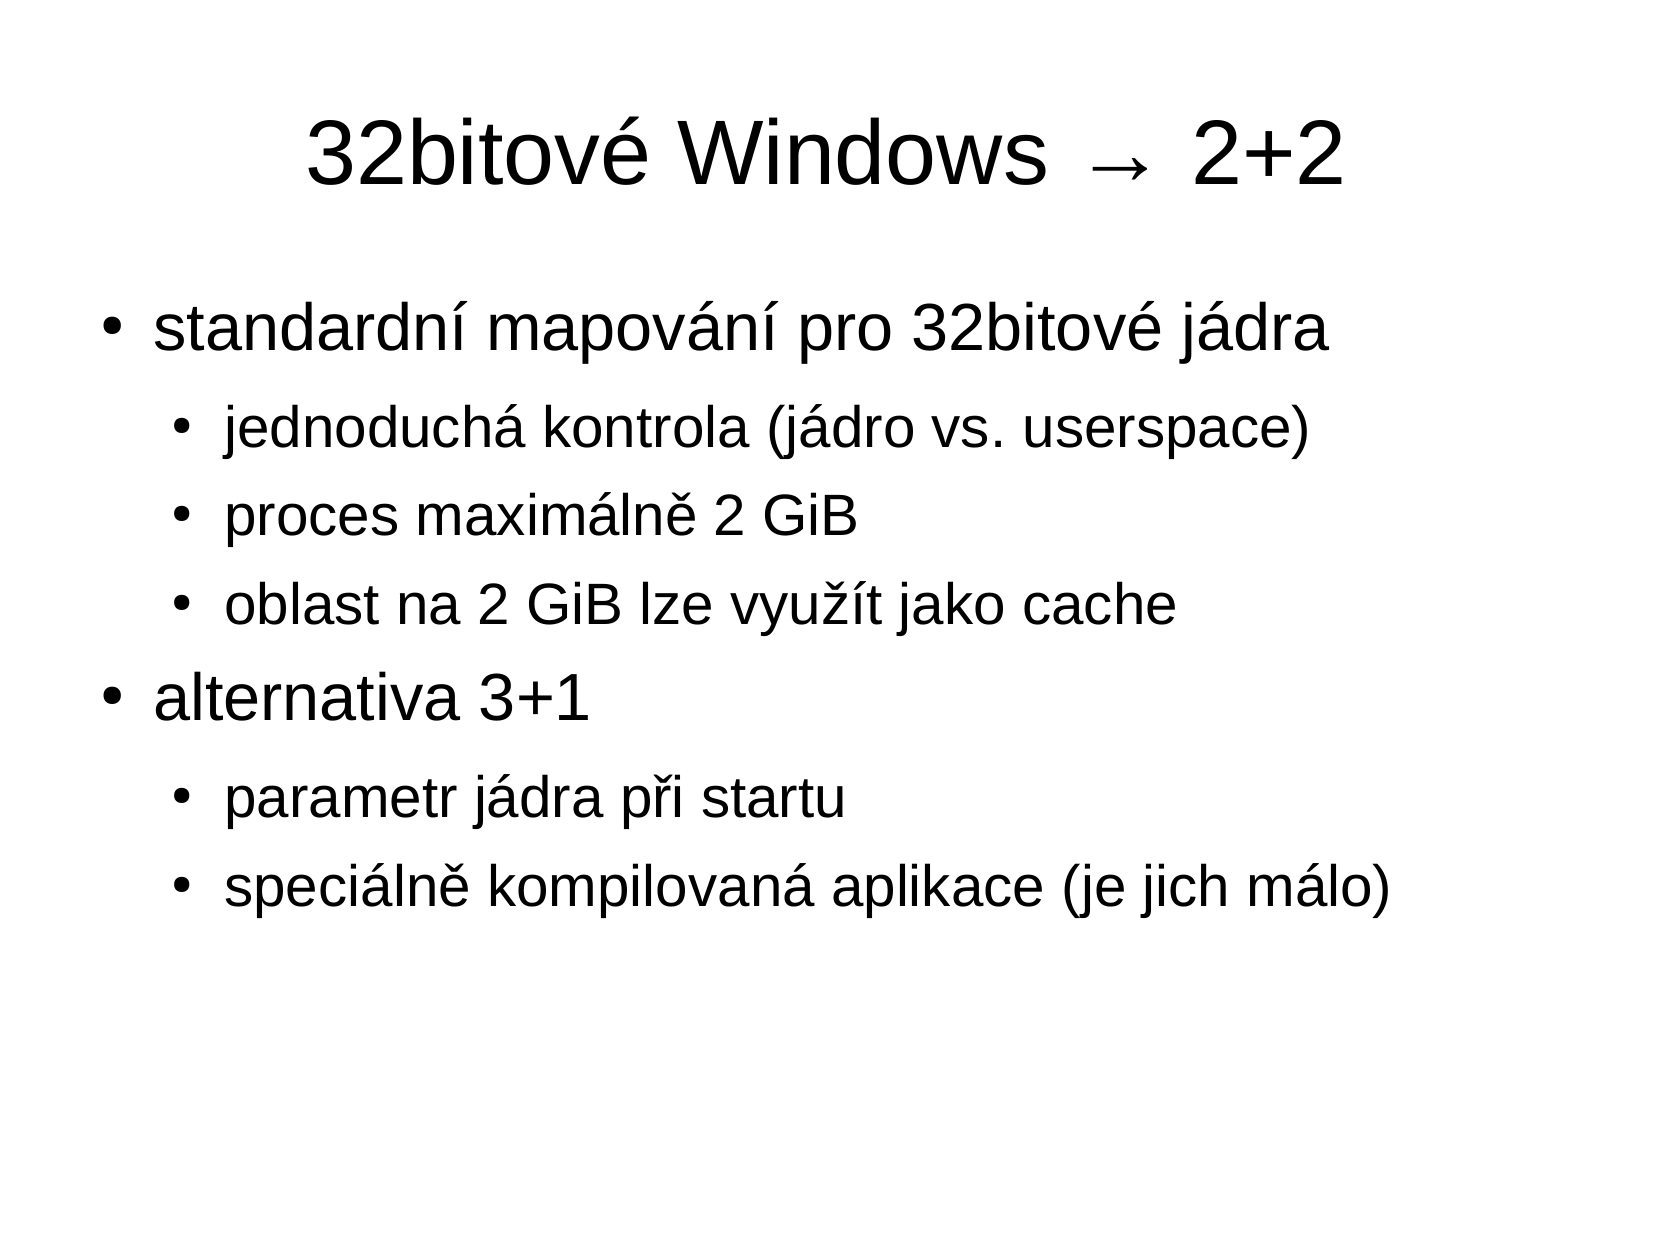

# 32bitové Windows → 2+2
standardní mapování pro 32bitové jádra
jednoduchá kontrola (jádro vs. userspace)
proces maximálně 2 GiB
oblast na 2 GiB lze využít jako cache
alternativa 3+1
parametr jádra při startu
speciálně kompilovaná aplikace (je jich málo)